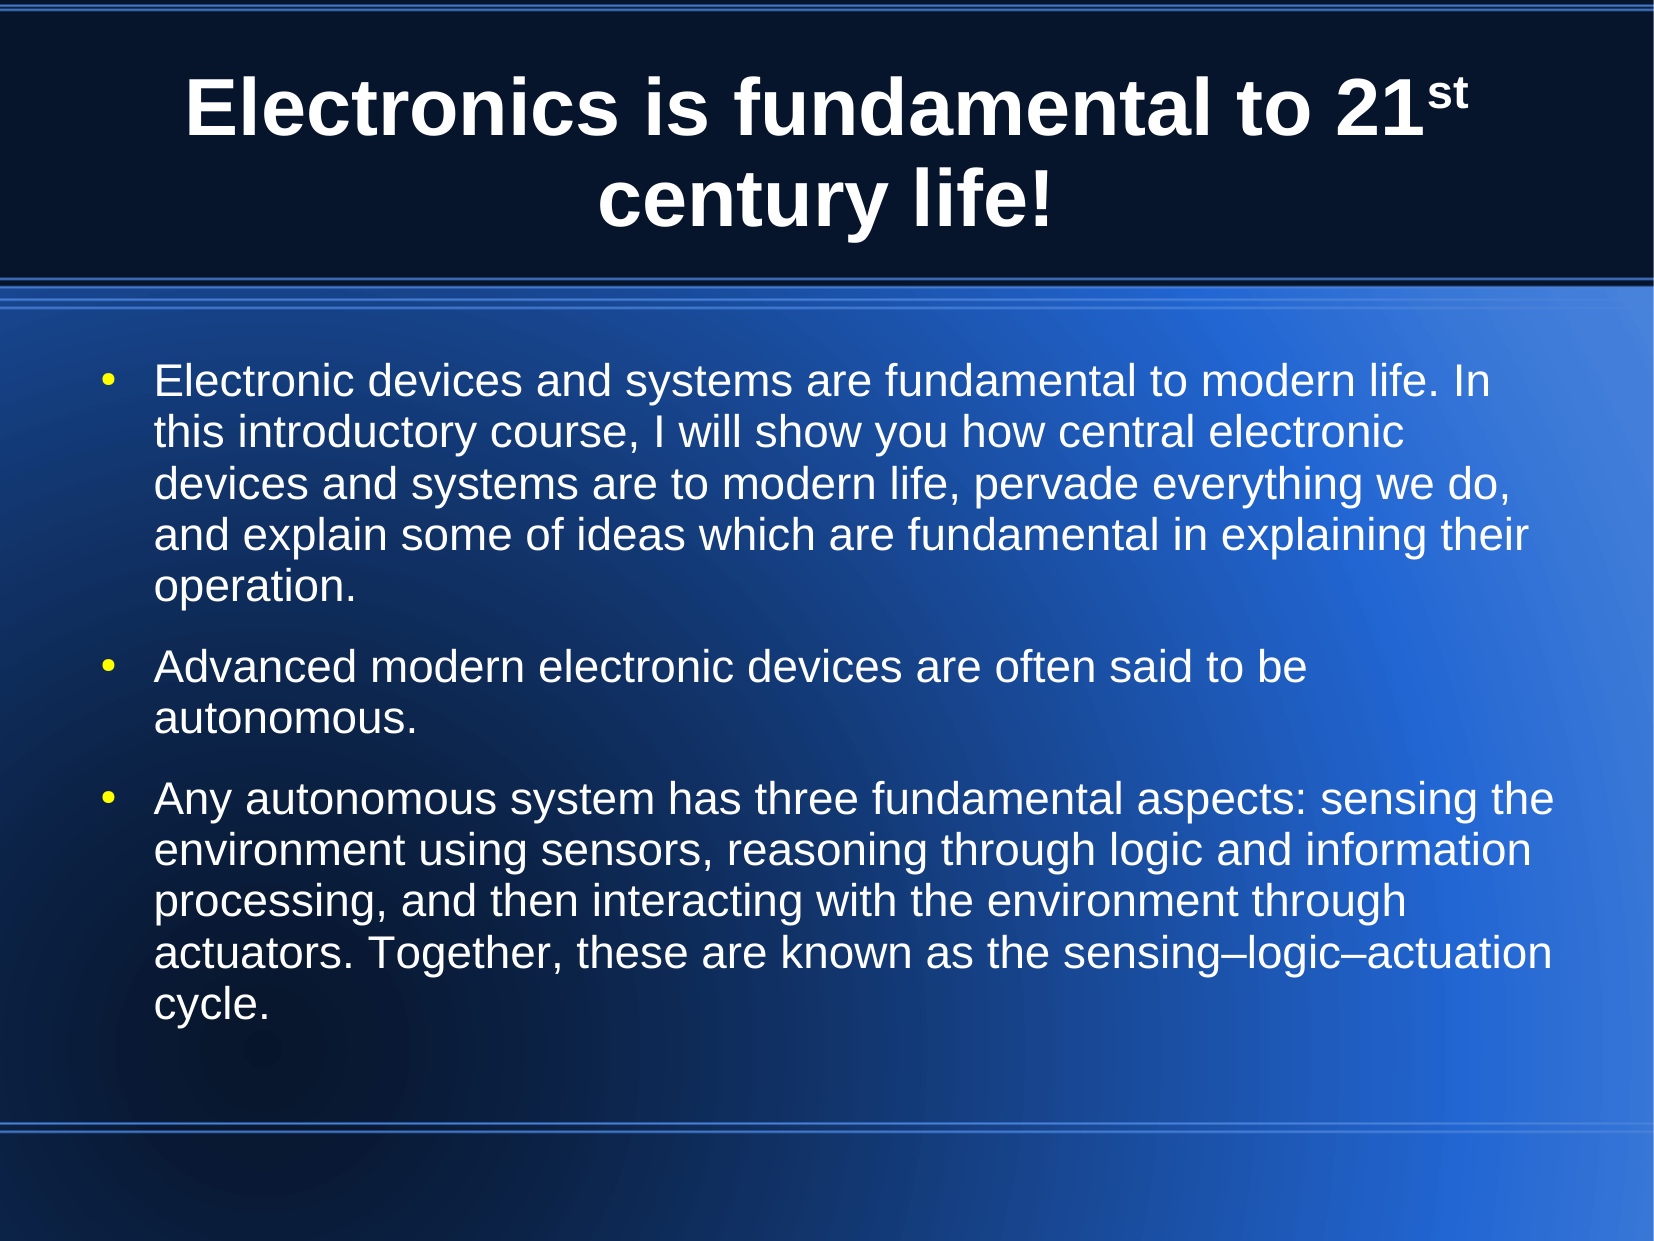

# Electronics is fundamental to 21st century life!
Electronic devices and systems are fundamental to modern life. In this introductory course, I will show you how central electronic devices and systems are to modern life, pervade everything we do, and explain some of ideas which are fundamental in explaining their operation.
Advanced modern electronic devices are often said to be autonomous.
Any autonomous system has three fundamental aspects: sensing the environment using sensors, reasoning through logic and information processing, and then interacting with the environment through actuators. Together, these are known as the sensing–logic–actuation cycle.